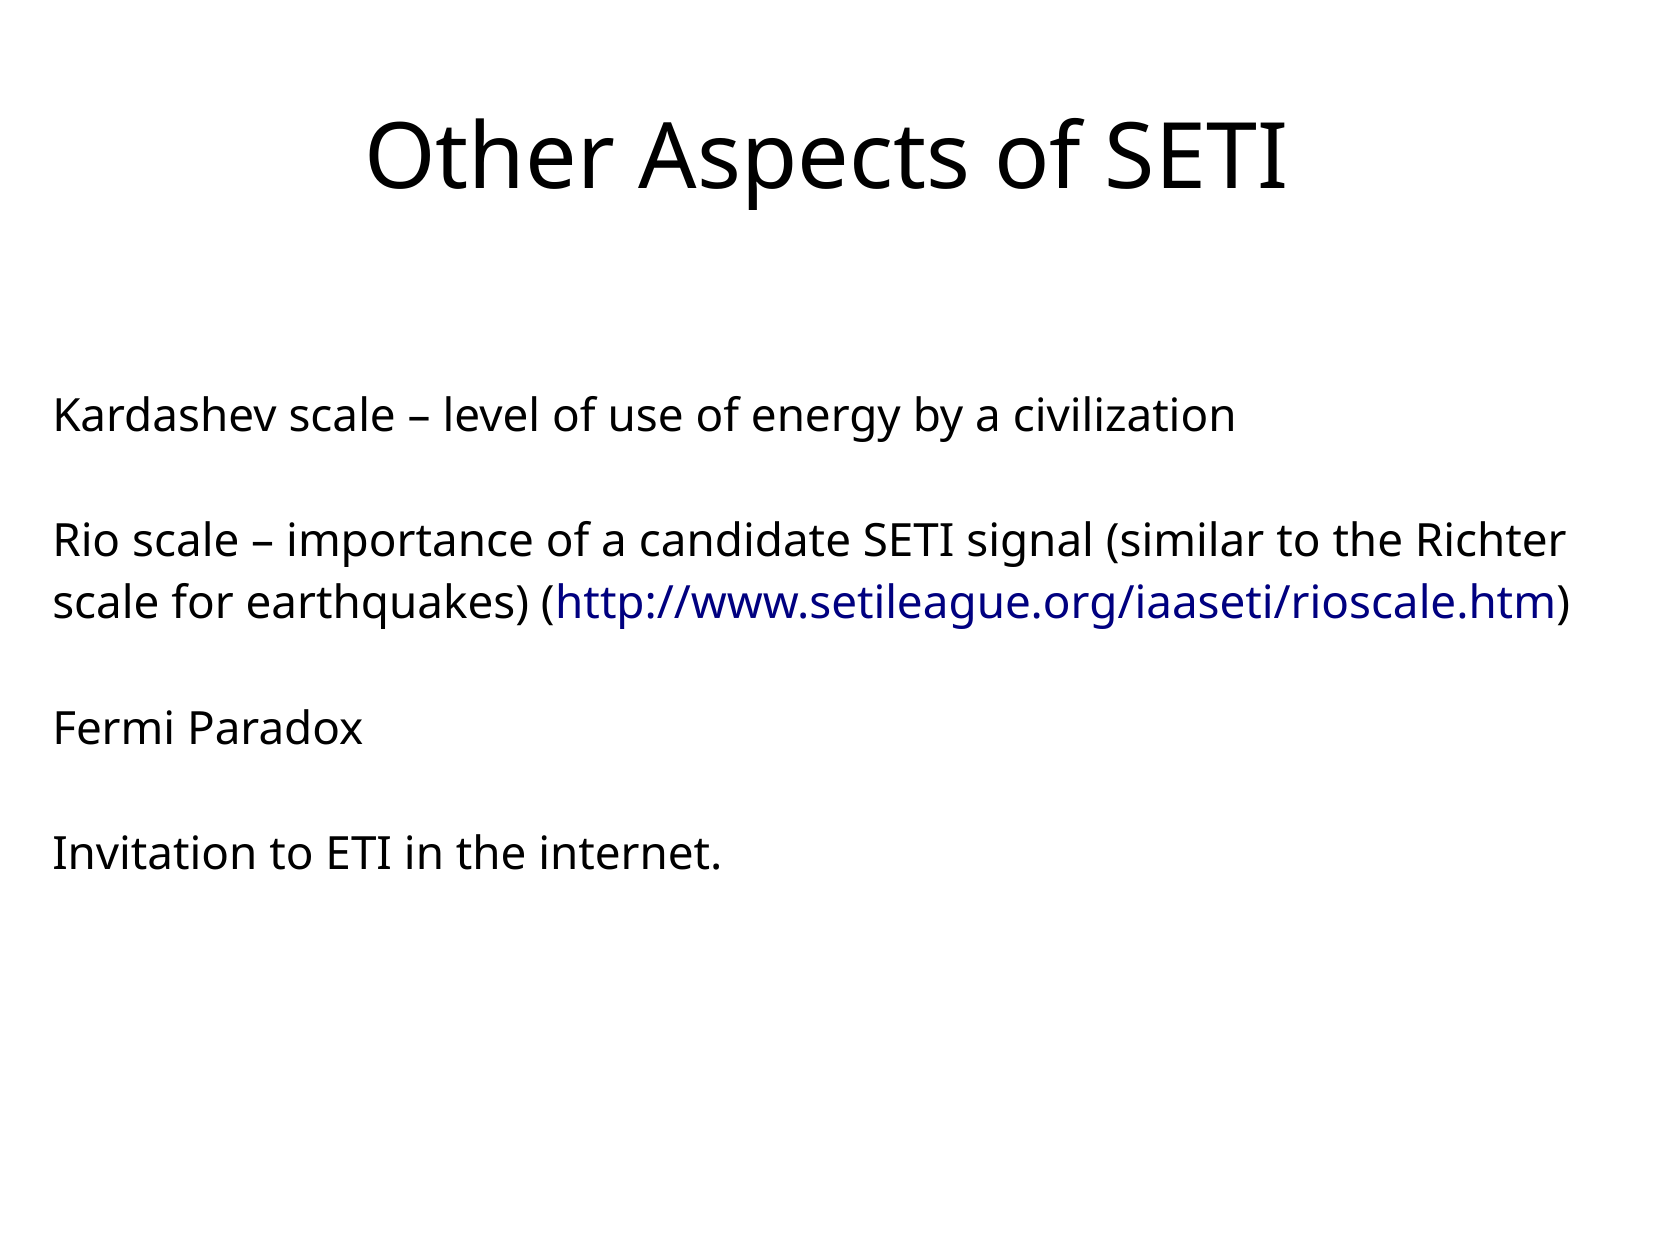

# Other Aspects of SETI
Kardashev scale – level of use of energy by a civilization
Rio scale – importance of a candidate SETI signal (similar to the Richter scale for earthquakes) (http://www.setileague.org/iaaseti/rioscale.htm)
Fermi Paradox
Invitation to ETI in the internet.